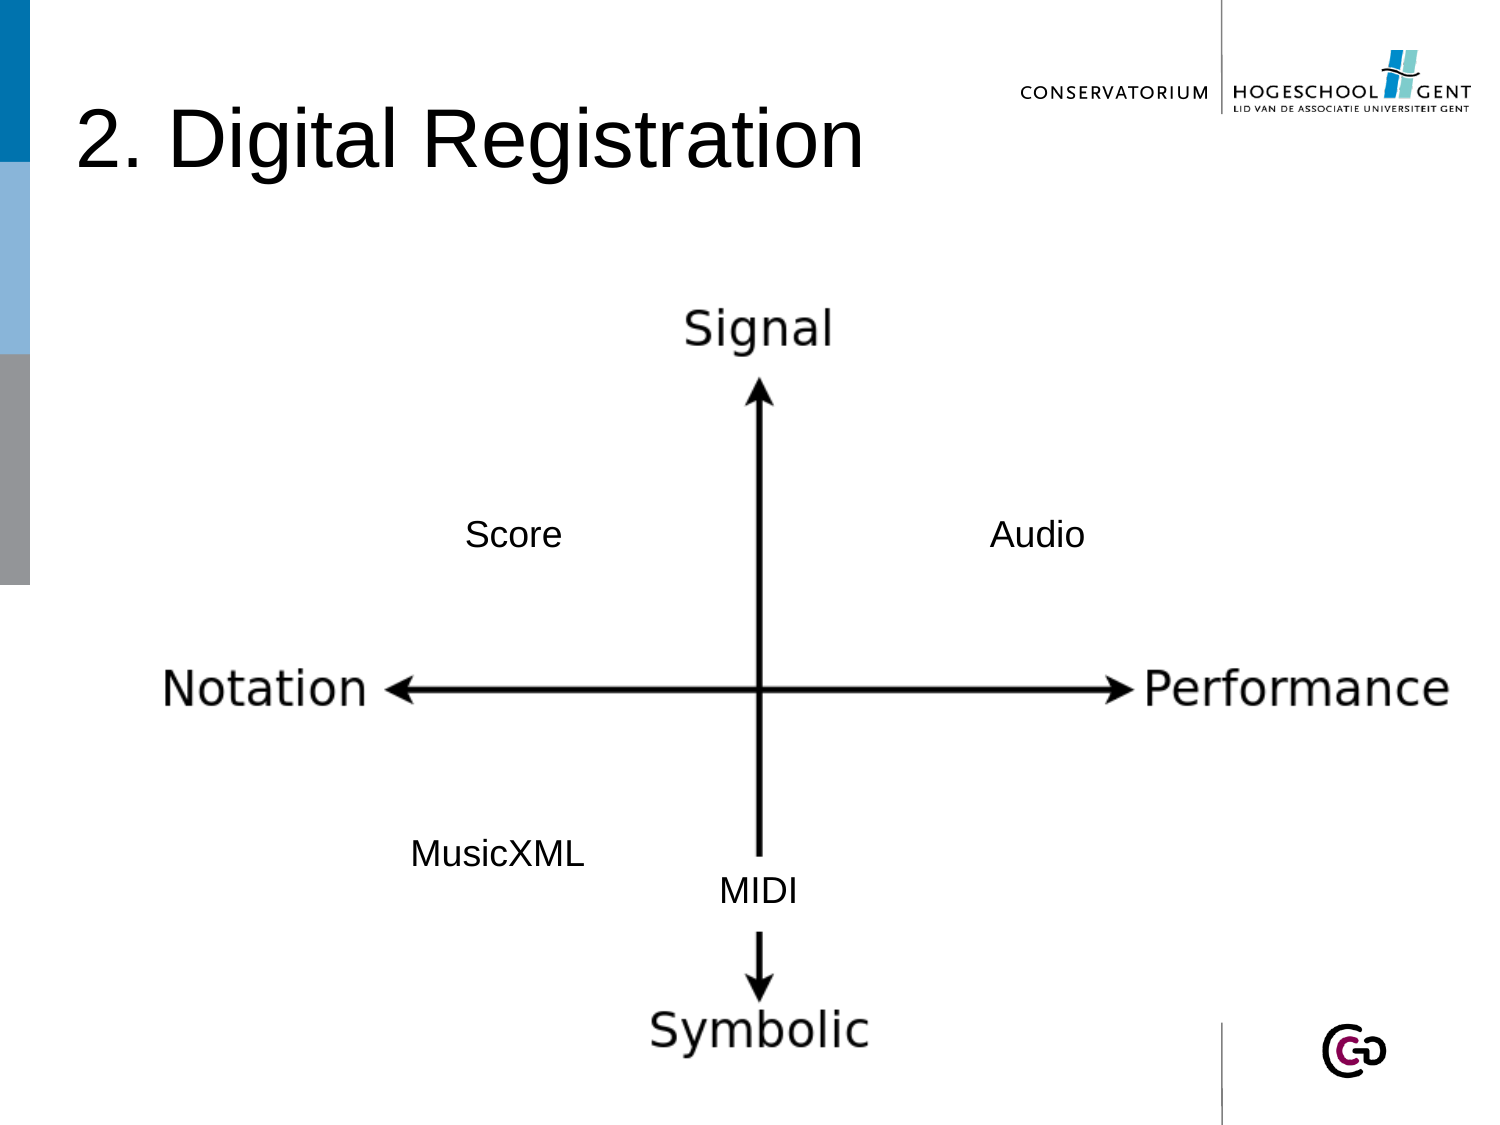

# 2. Digital Registration
Score
Audio
MusicXML
MIDI